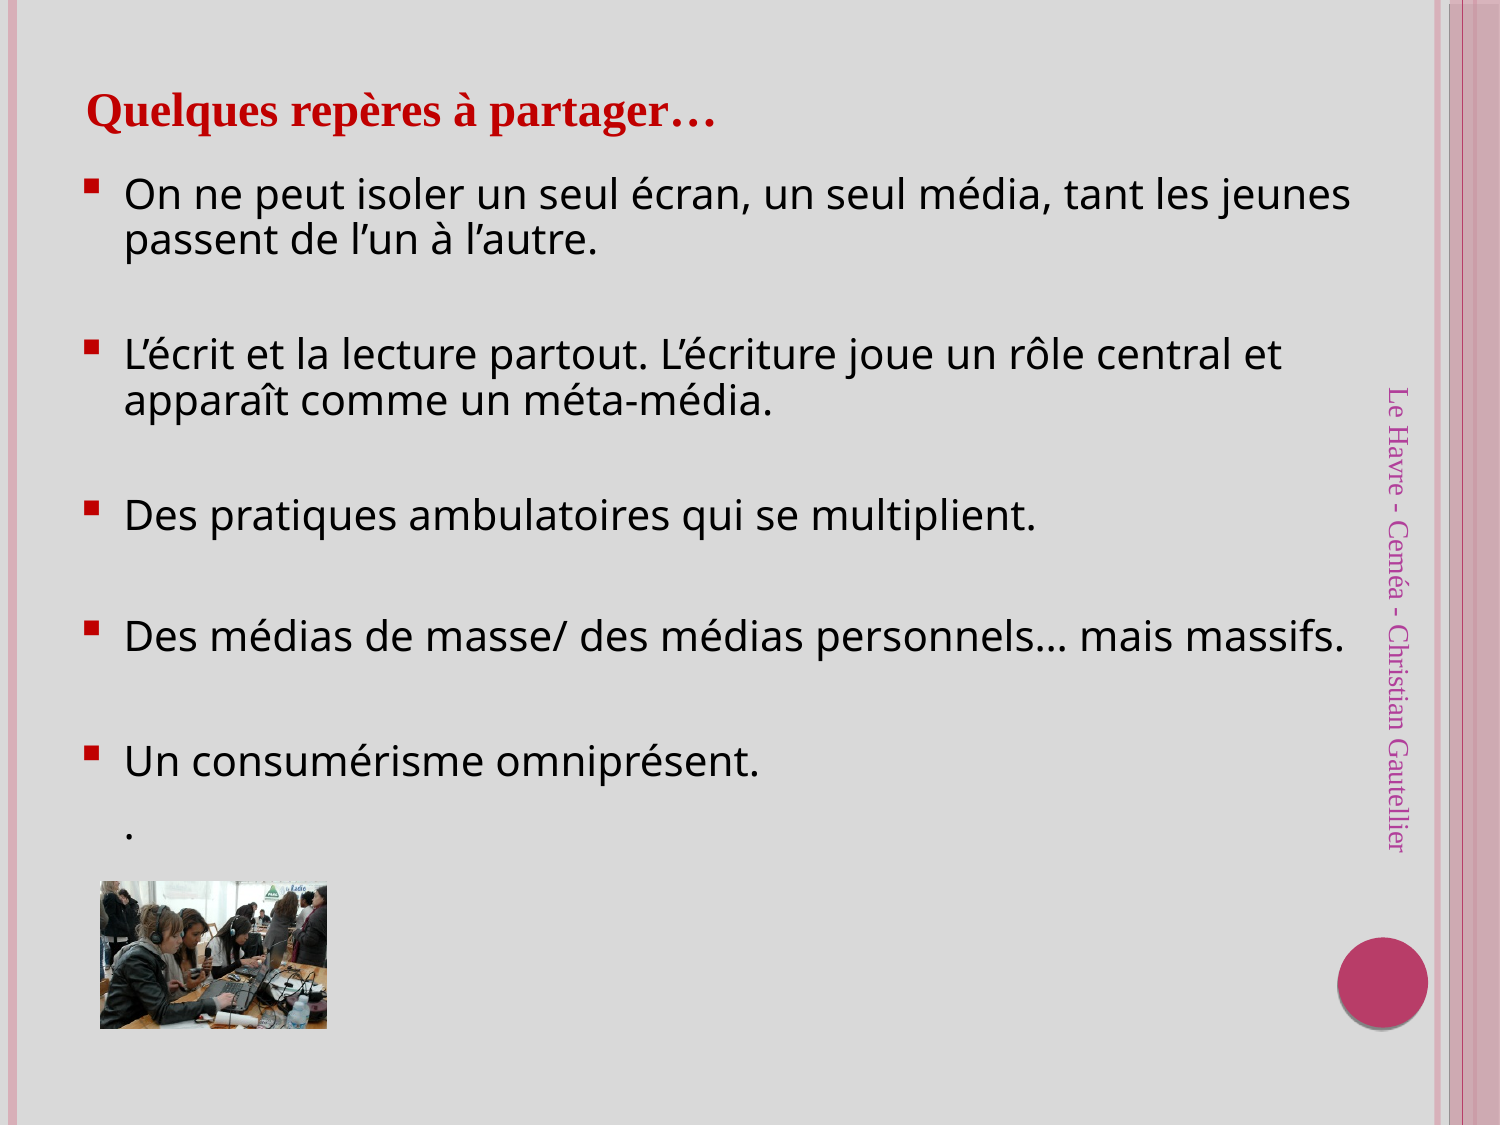

Quelques repères à partager…
# On ne peut isoler un seul écran, un seul média, tant les jeunes passent de l’un à l’autre.
L’écrit et la lecture partout. L’écriture joue un rôle central et apparaît comme un méta-média.
Des pratiques ambulatoires qui se multiplient.
Des médias de masse/ des médias personnels… mais massifs.
Un consumérisme omniprésent.
.
Le Havre - Ceméa - Christian Gautellier